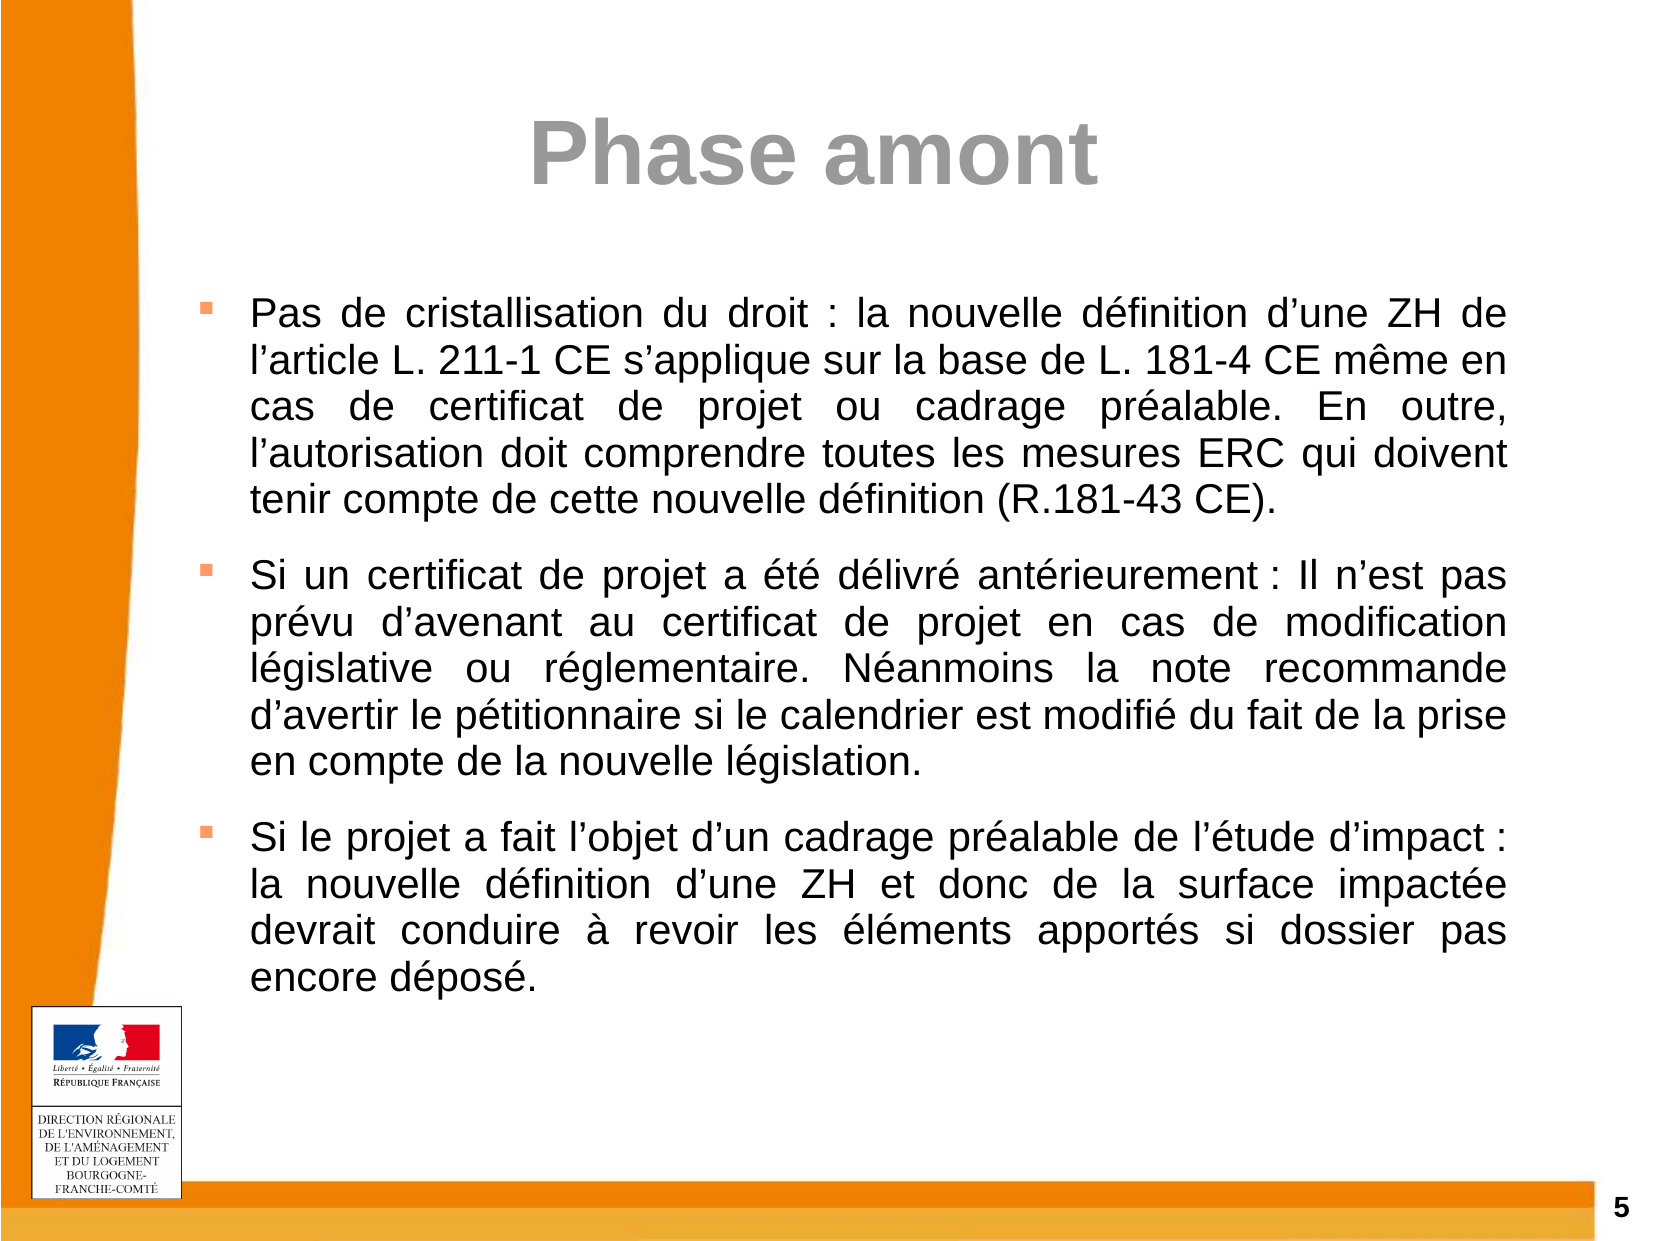

# Phase amont
Pas de cristallisation du droit : la nouvelle définition d’une ZH de l’article L. 211-1 CE s’applique sur la base de L. 181-4 CE même en cas de certificat de projet ou cadrage préalable. En outre, l’autorisation doit comprendre toutes les mesures ERC qui doivent tenir compte de cette nouvelle définition (R.181-43 CE).
Si un certificat de projet a été délivré antérieurement : Il n’est pas prévu d’avenant au certificat de projet en cas de modification législative ou réglementaire. Néanmoins la note recommande d’avertir le pétitionnaire si le calendrier est modifié du fait de la prise en compte de la nouvelle législation.
Si le projet a fait l’objet d’un cadrage préalable de l’étude d’impact : la nouvelle définition d’une ZH et donc de la surface impactée devrait conduire à revoir les éléments apportés si dossier pas encore déposé.
5